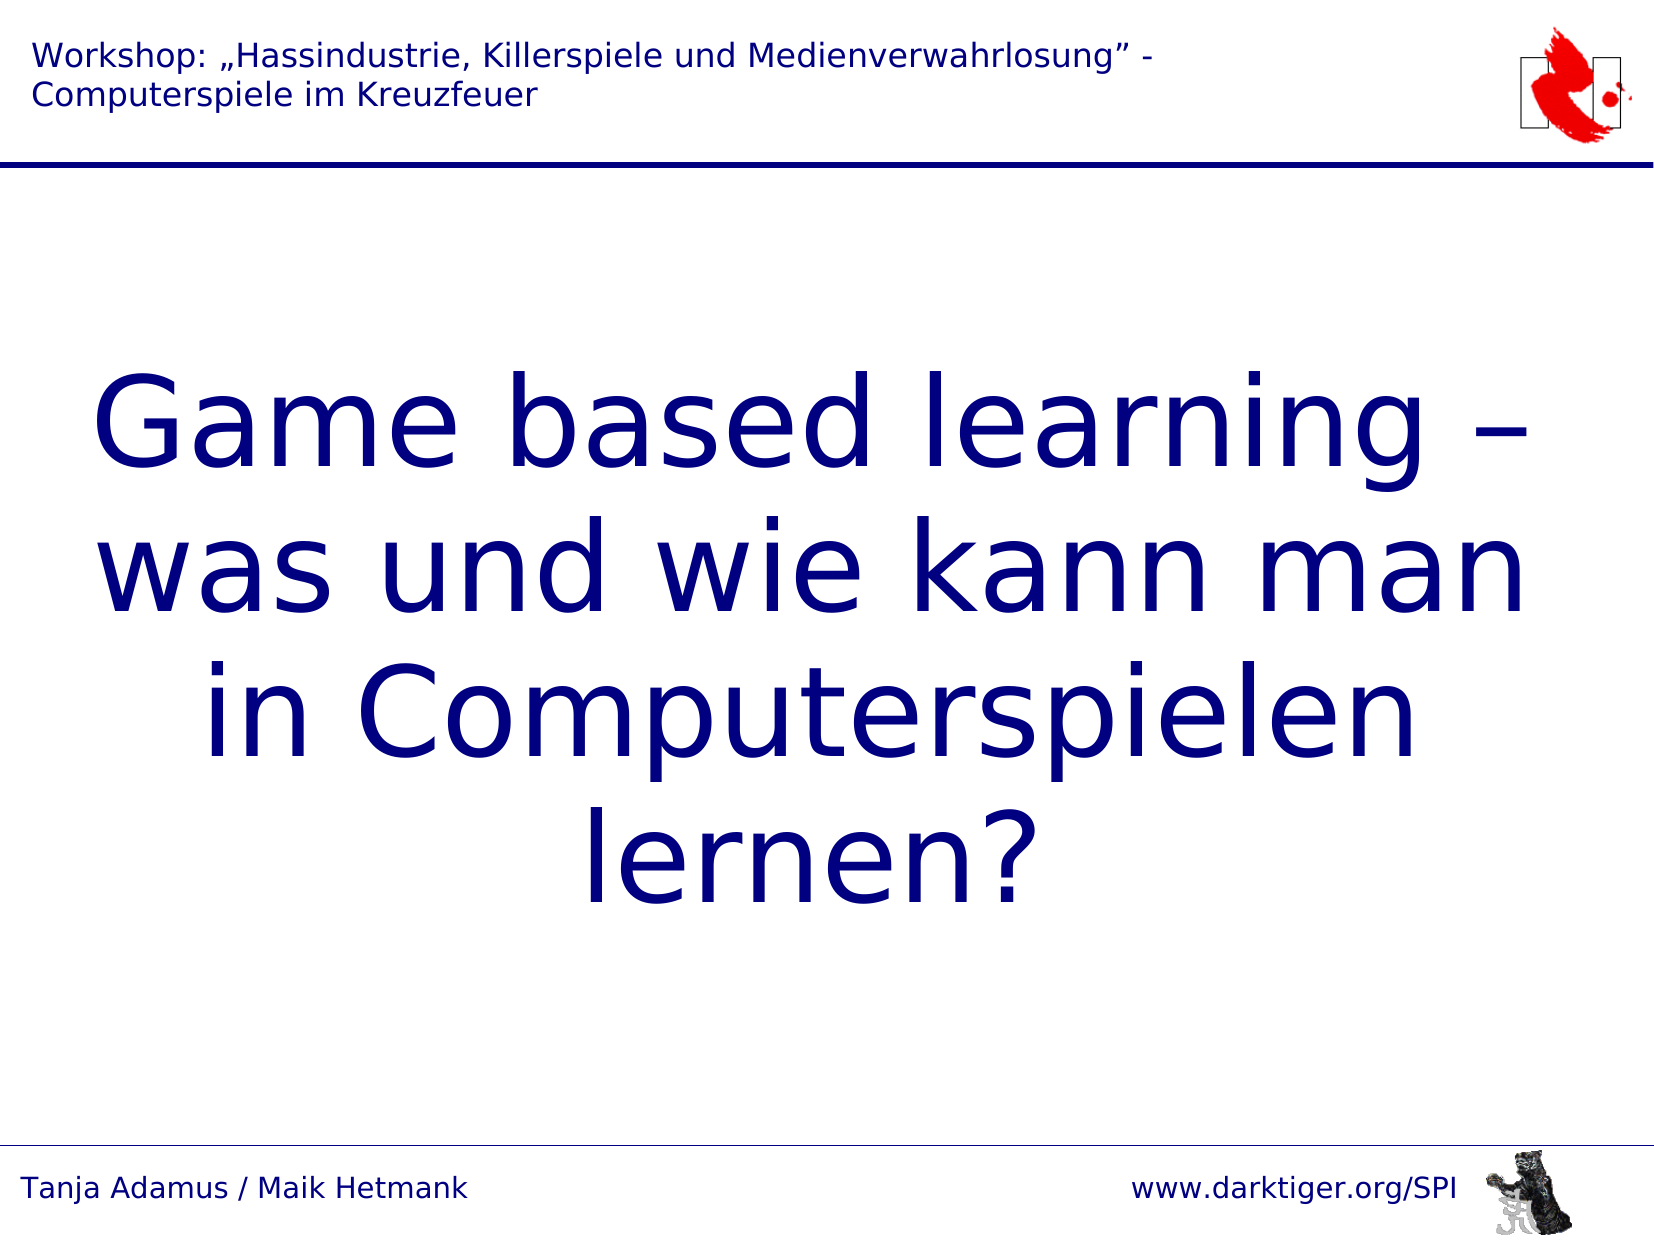

Workshop: „Hassindustrie, Killerspiele und Medienverwahrlosung” - Computerspiele im Kreuzfeuer
Game based learning – was und wie kann man in Computerspielen lernen?